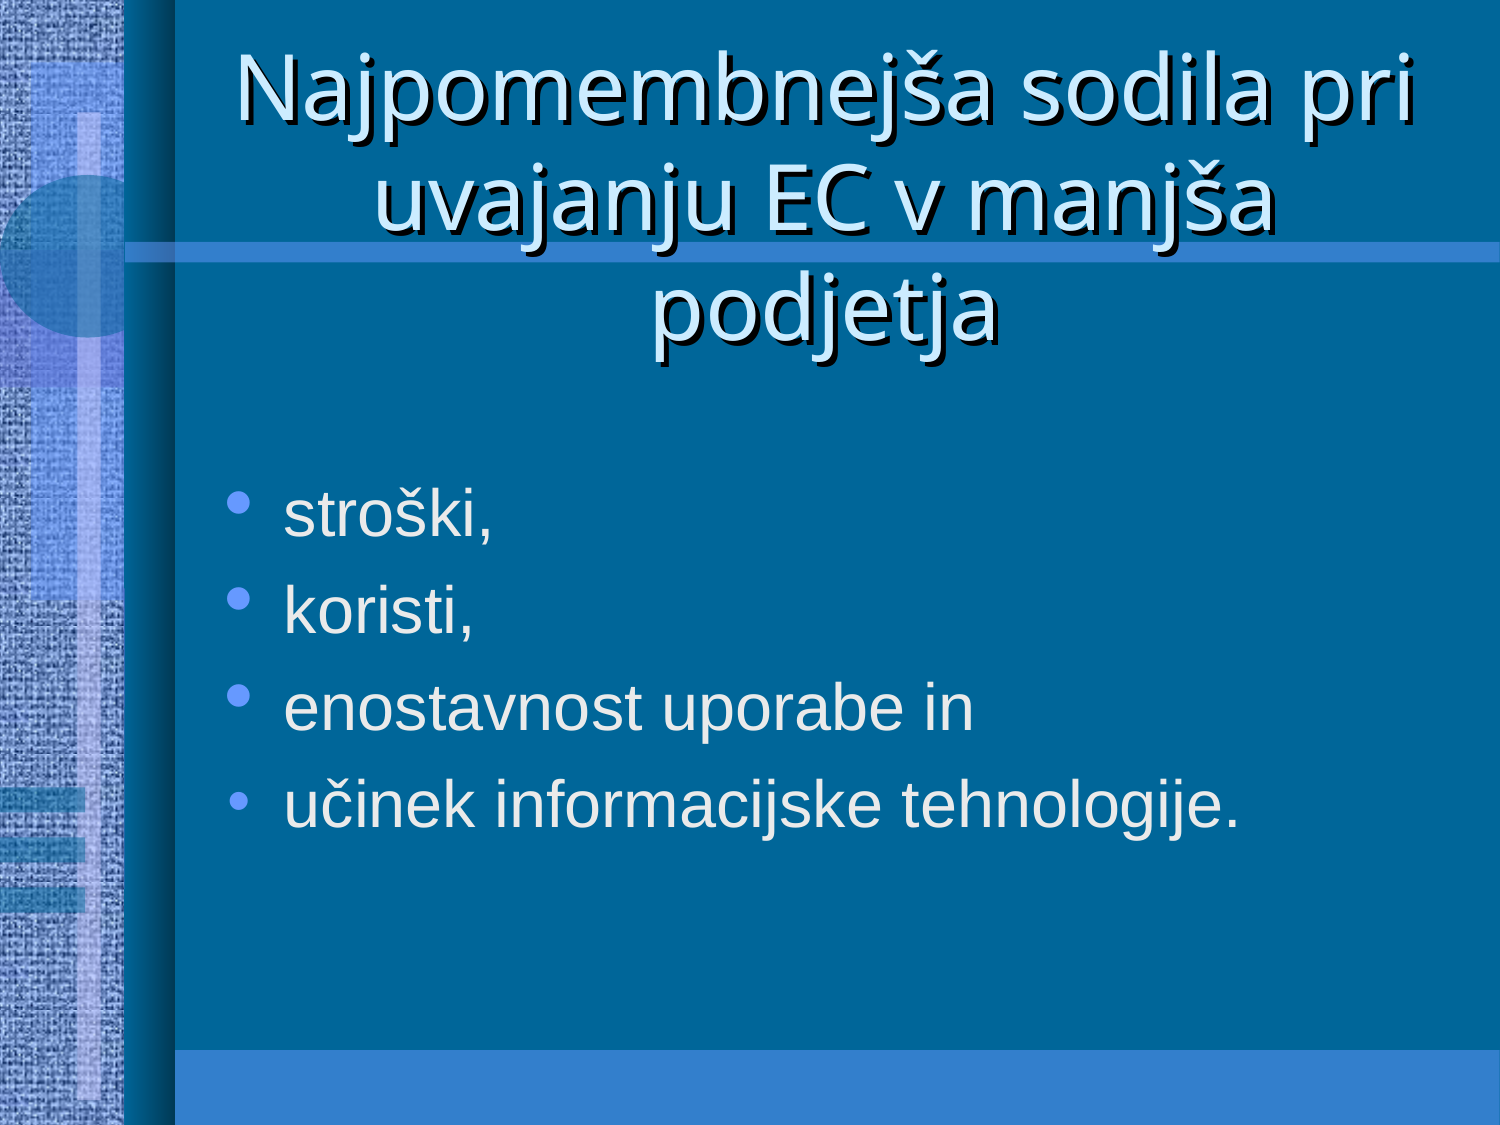

# Najpomembnejša sodila pri uvajanju EC v manjša podjetja
stroški,
koristi,
enostavnost uporabe in
učinek informacijske tehnologije.